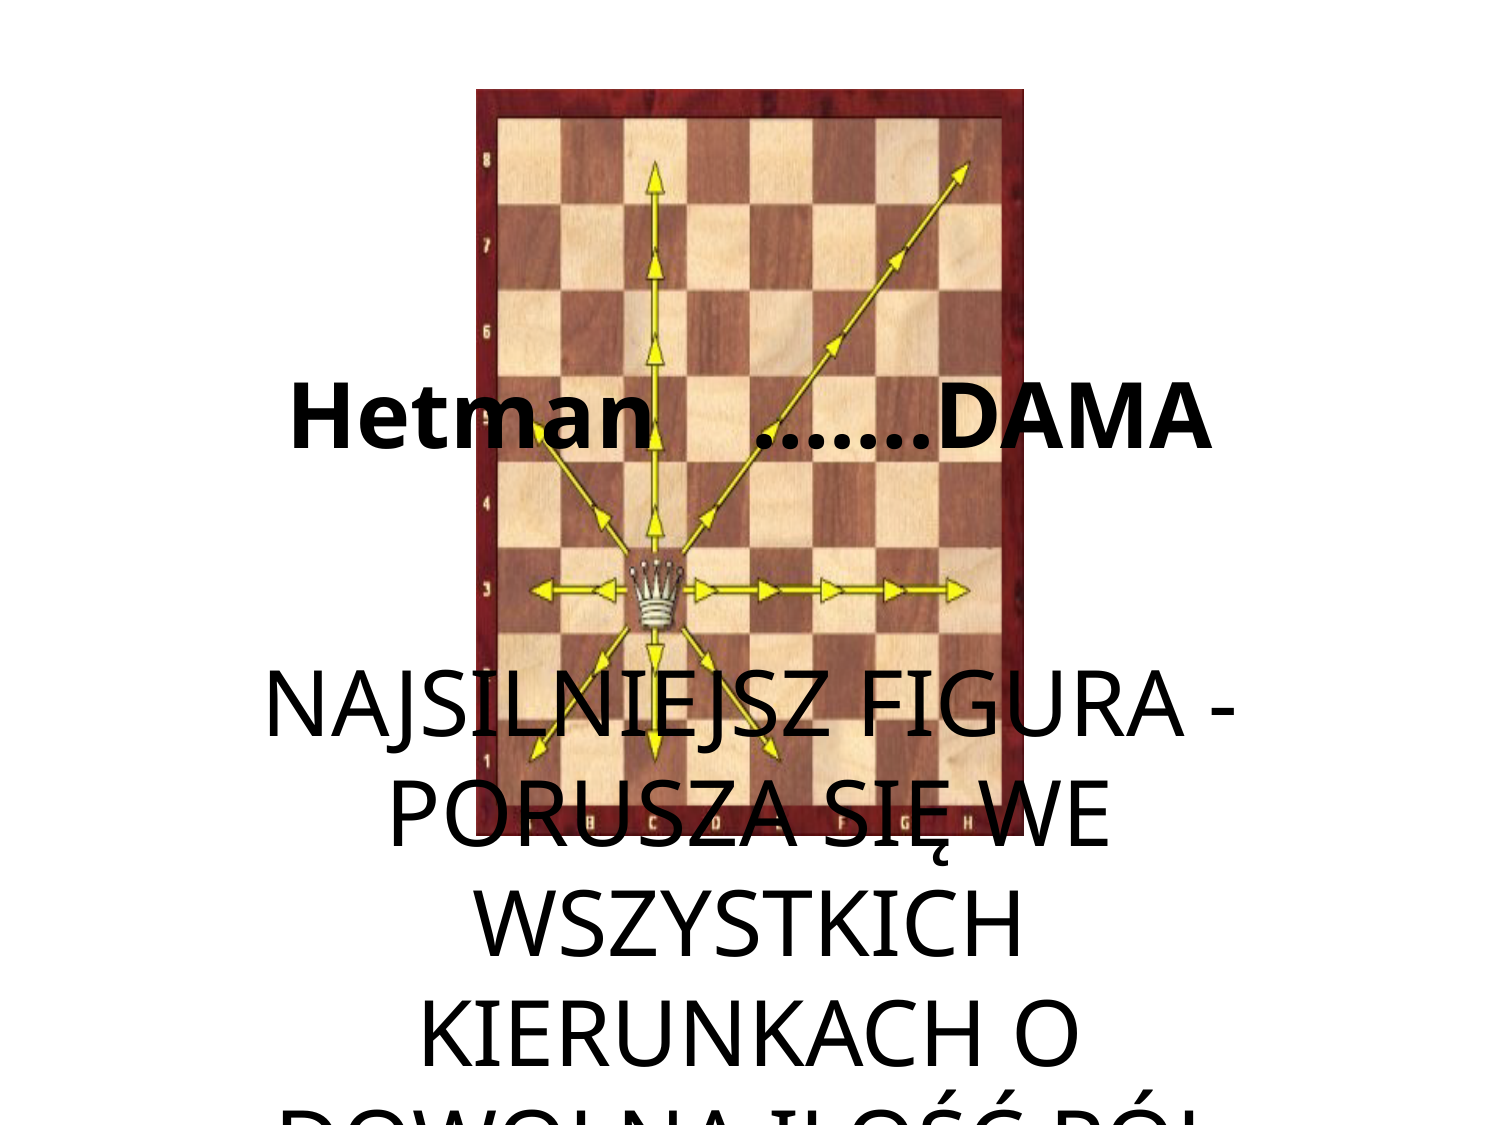

# Hetman …….DAMA
NAJSILNIEJSZ FIGURA - PORUSZA SIĘ WE WSZYSTKICH KIERUNKACH O DOWOLNA ILOŚĆ PÓL